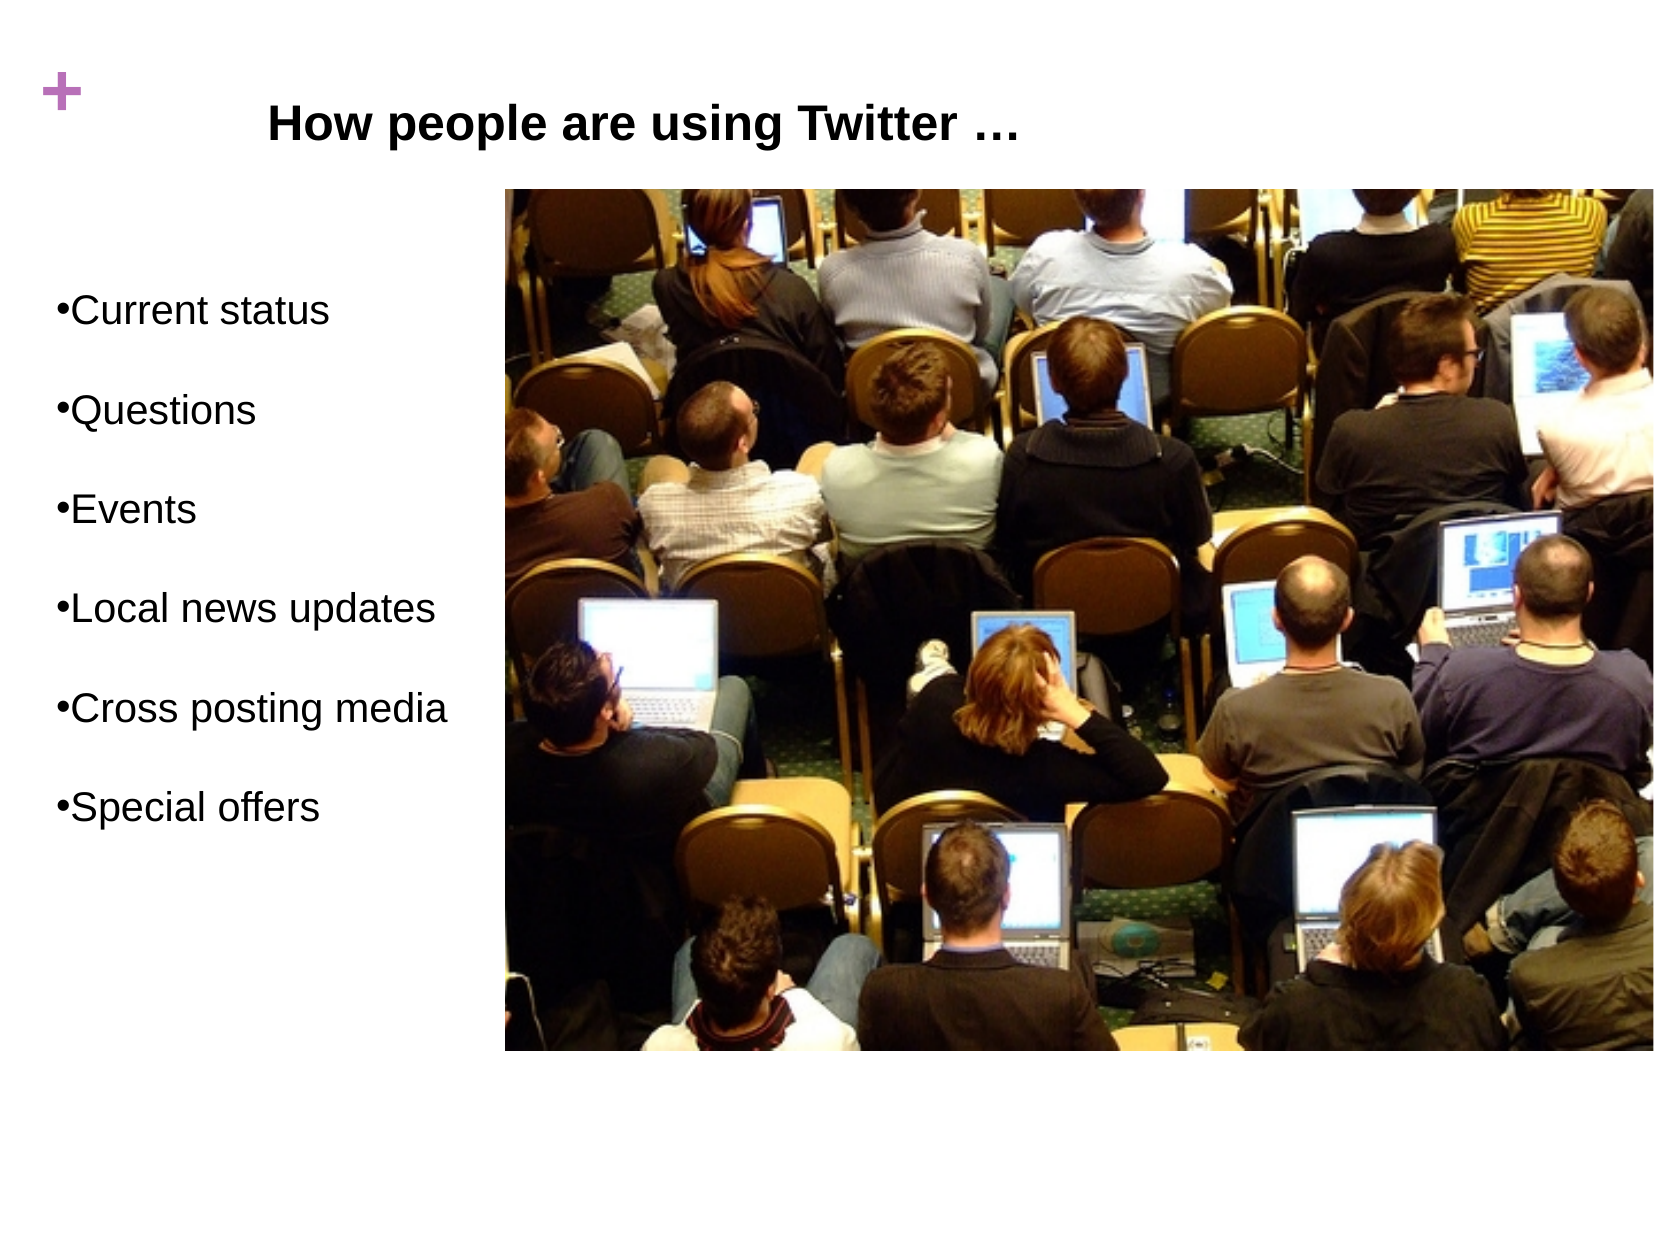

How people are using Twitter …
Current status
Questions
Events
Local news updates
Cross posting media
Special offers